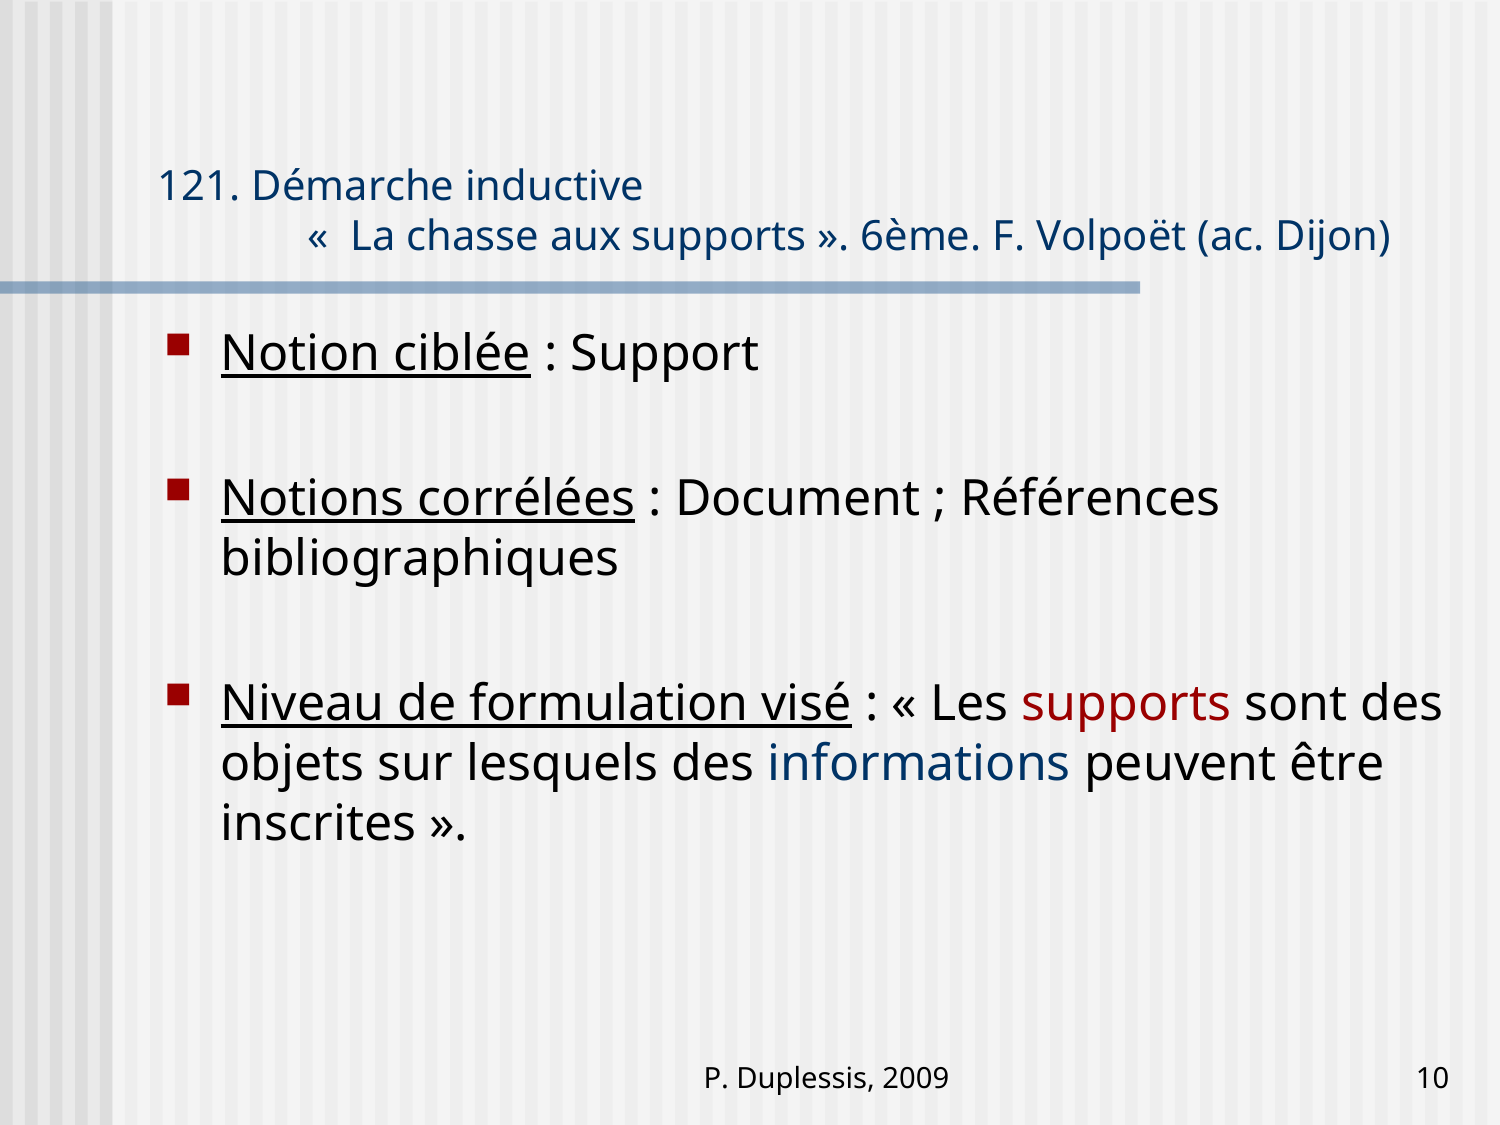

# 121. Démarche inductive «  La chasse aux supports ». 6ème. F. Volpoët (ac. Dijon)
Notion ciblée : Support
Notions corrélées : Document ; Références bibliographiques
Niveau de formulation visé : « Les supports sont des objets sur lesquels des informations peuvent être inscrites ».
P. Duplessis, 2009
10